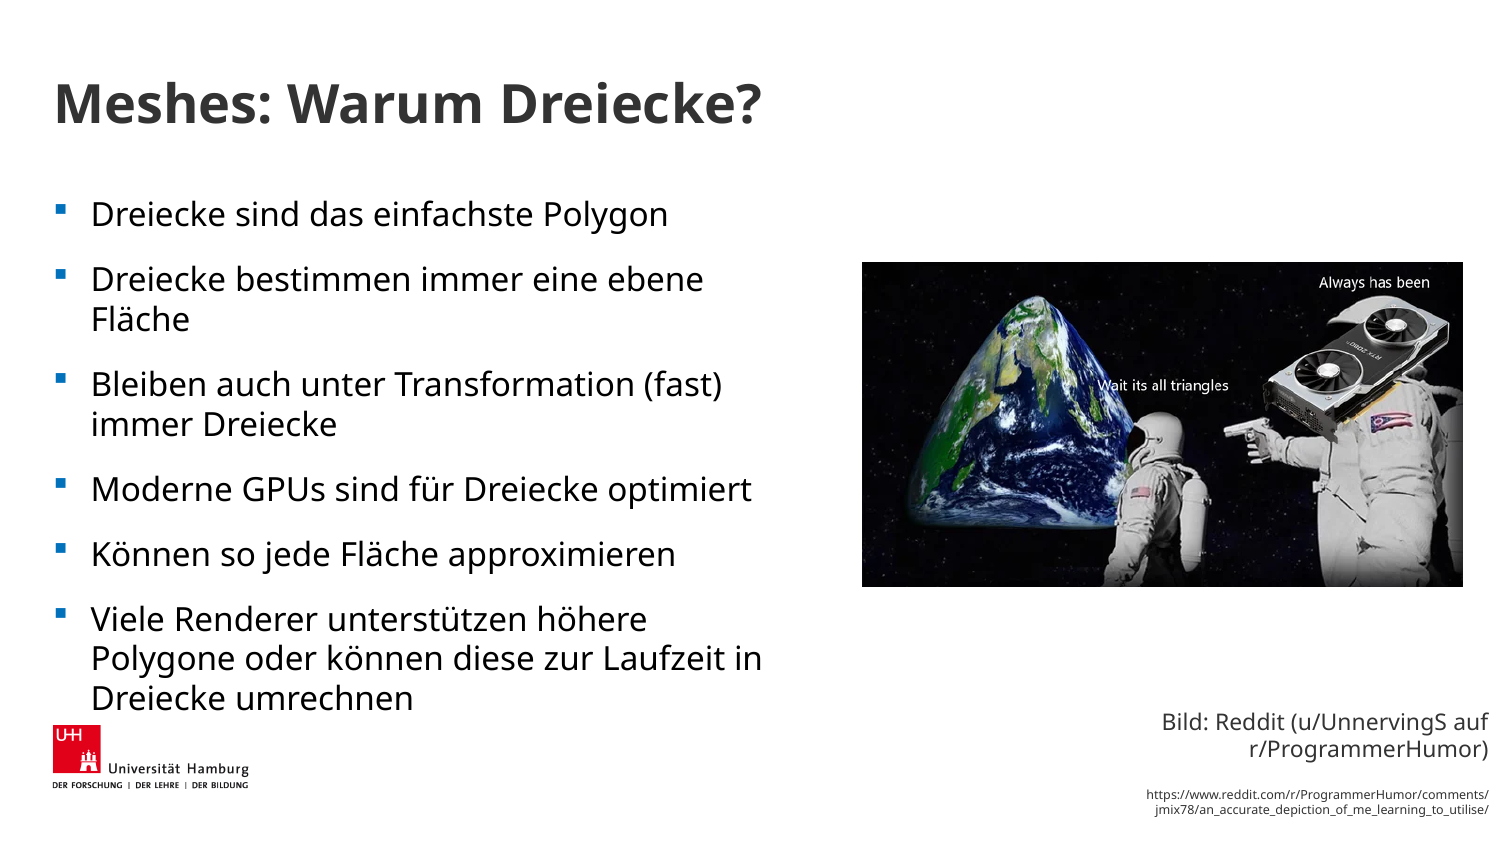

# Meshes: Warum Dreiecke?
Dreiecke sind das einfachste Polygon
Dreiecke bestimmen immer eine ebene Fläche
Bleiben auch unter Transformation (fast) immer Dreiecke
Moderne GPUs sind für Dreiecke optimiert
Können so jede Fläche approximieren
Viele Renderer unterstützen höhere Polygone oder können diese zur Laufzeit in Dreiecke umrechnen
Bild: Reddit (u/UnnervingS auf r/ProgrammerHumor)
https://www.reddit.com/r/ProgrammerHumor/comments/jmix78/an_accurate_depiction_of_me_learning_to_utilise/